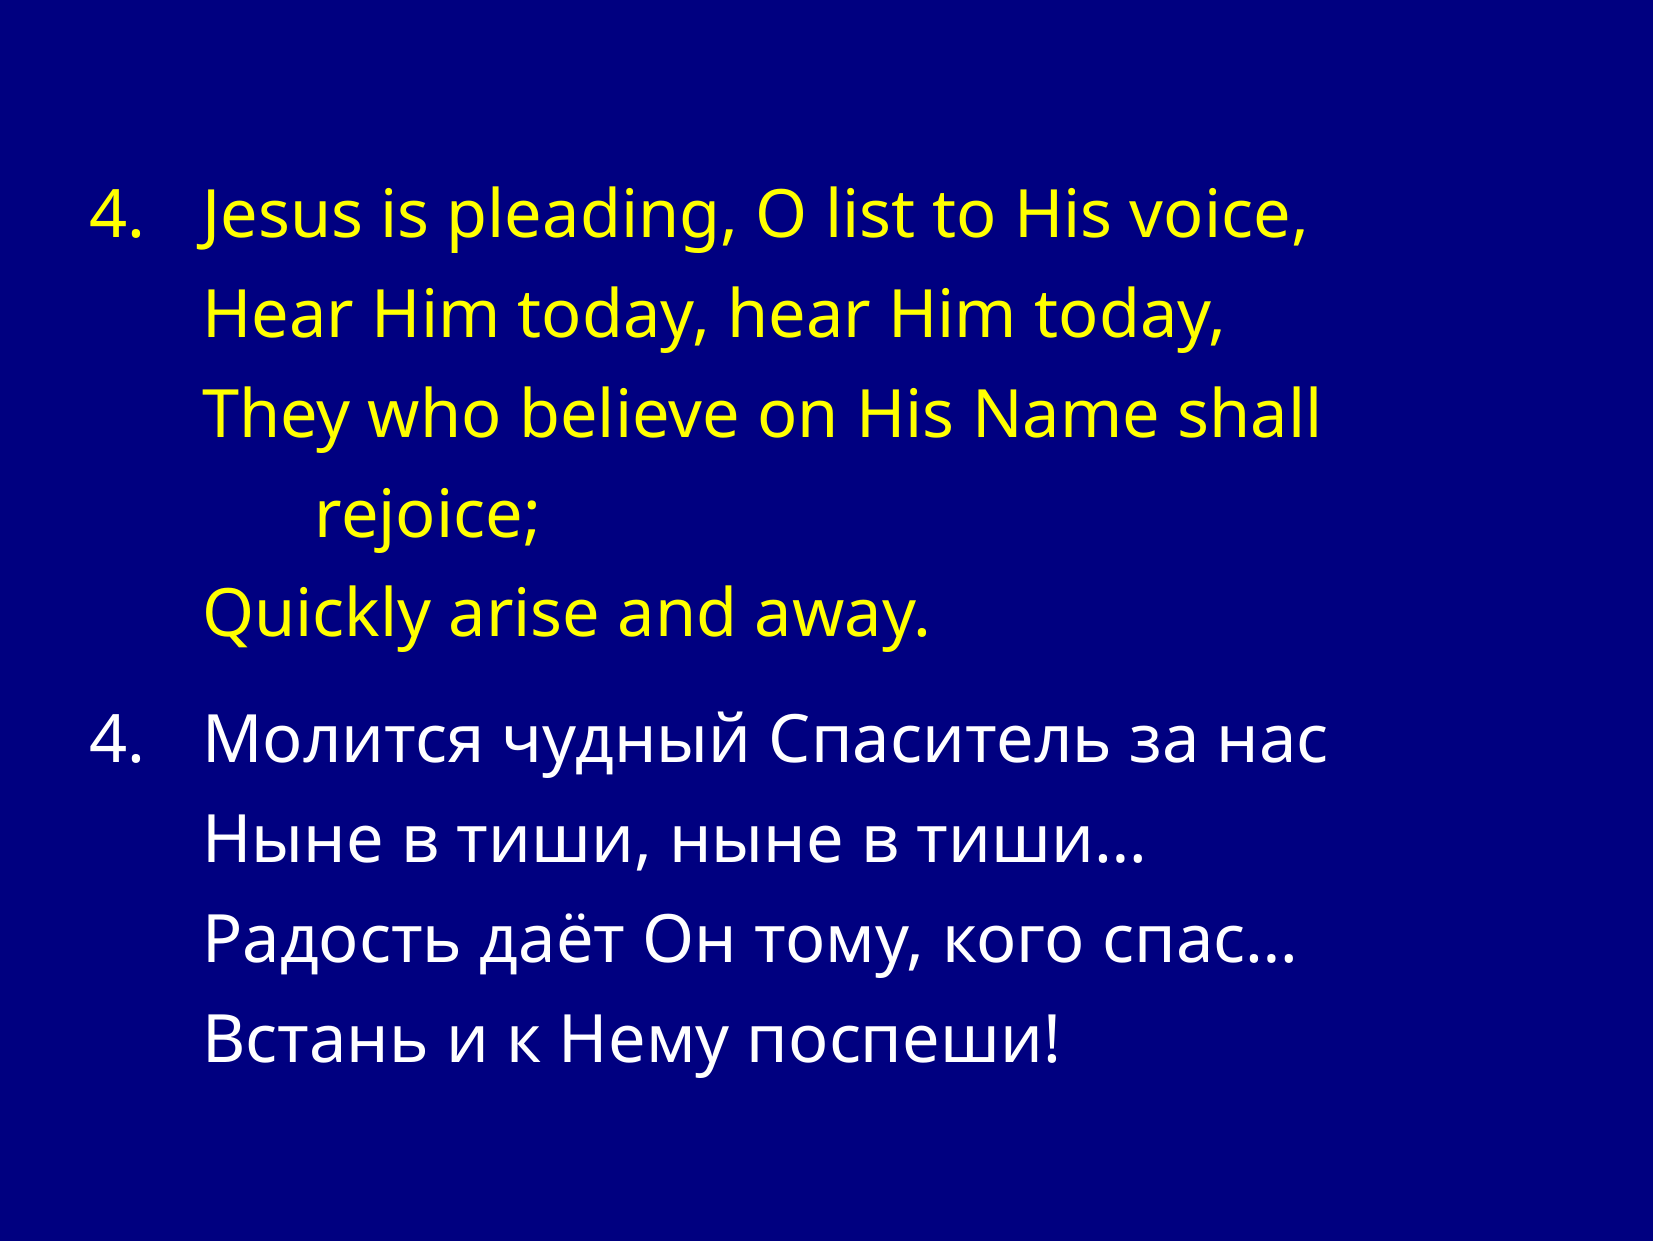

4.	Jesus is pleading, O list to His voice,
	Hear Him today, hear Him today,
	They who believe on His Name shall
		rejoice;
	Quickly arise and away.
4.	Молится чудный Спаситель за нас
	Ныне в тиши, ныне в тиши…
	Радость даёт Он тому, кого спас…
	Встань и к Нему поспеши!